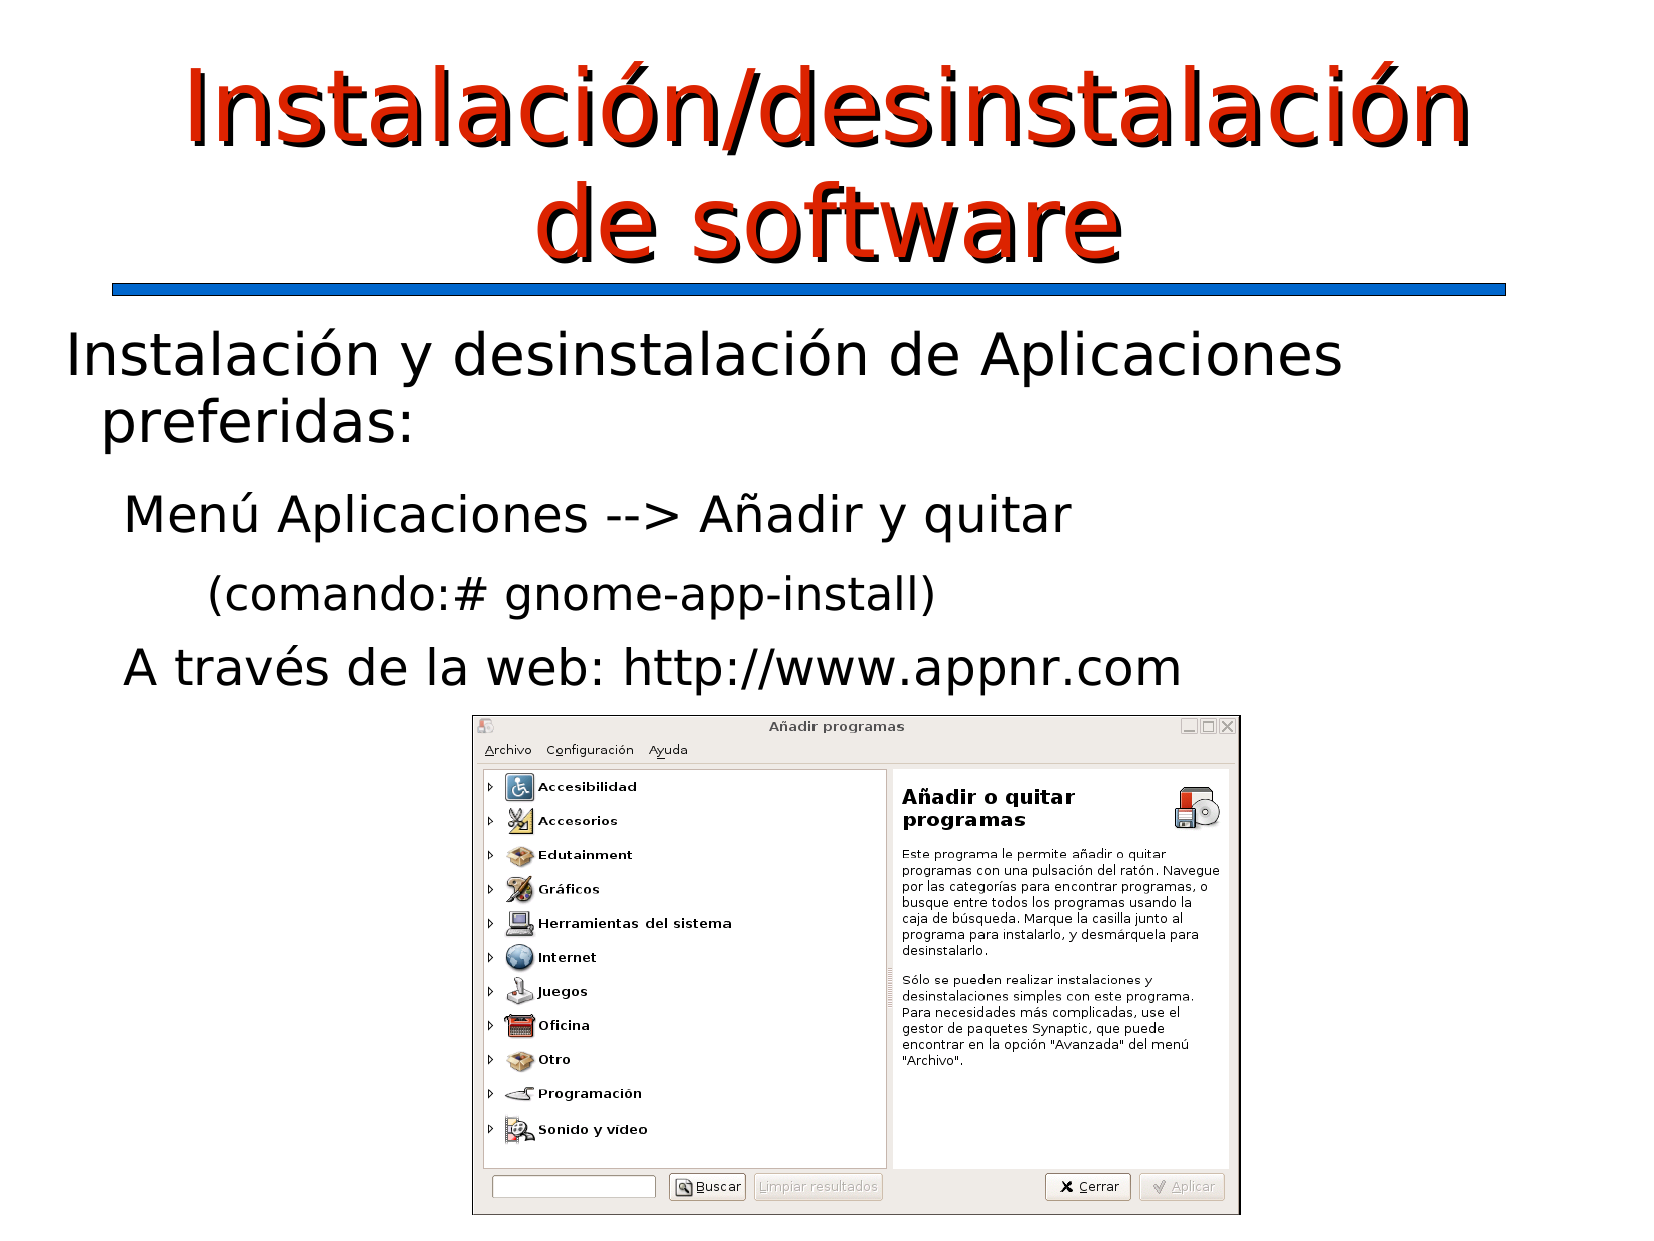

# Instalación/desinstalación de software
 Instalación y desinstalación de Aplicaciones preferidas:
Menú Aplicaciones --> Añadir y quitar
(comando:# gnome-app-install)
A través de la web: http://www.appnr.com